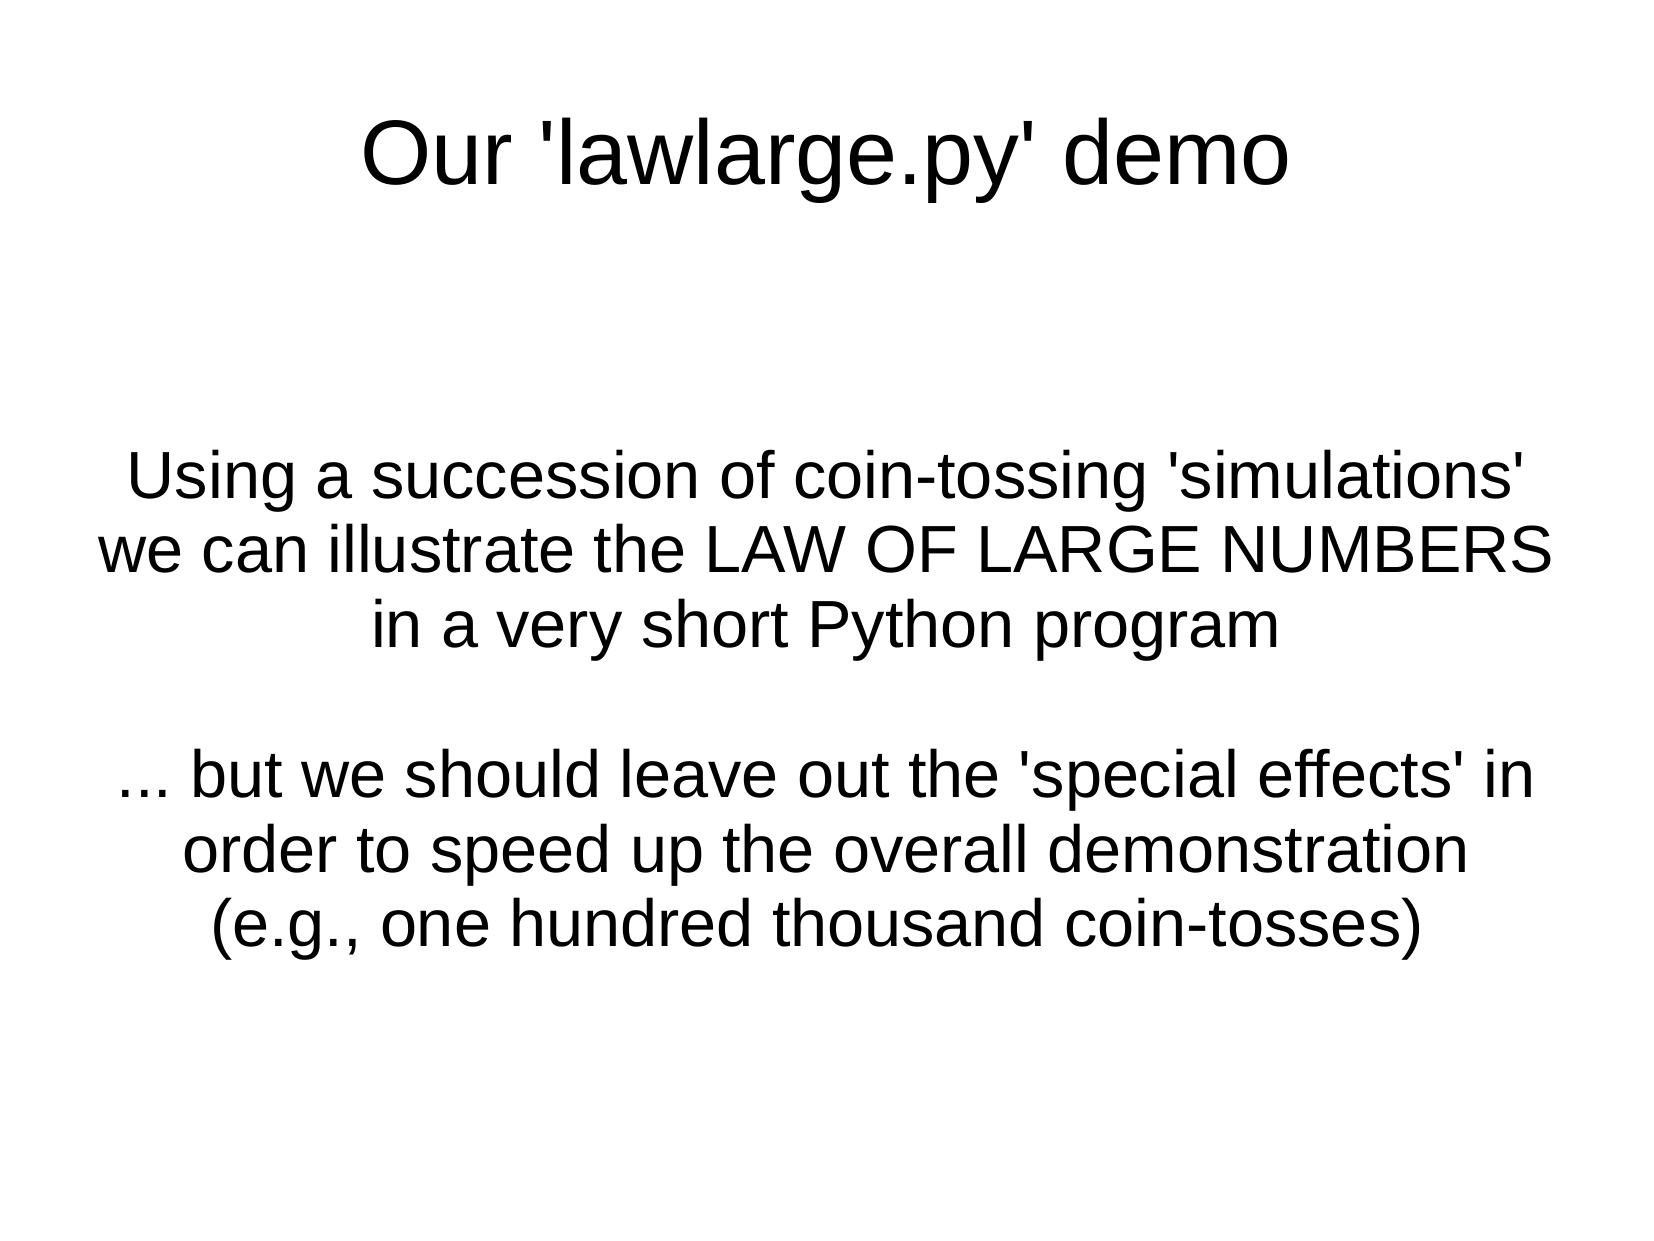

# Our 'lawlarge.py' demo
Using a succession of coin-tossing 'simulations' we can illustrate the LAW OF LARGE NUMBERS in a very short Python program
... but we should leave out the 'special effects' in order to speed up the overall demonstration
(e.g., one hundred thousand coin-tosses)